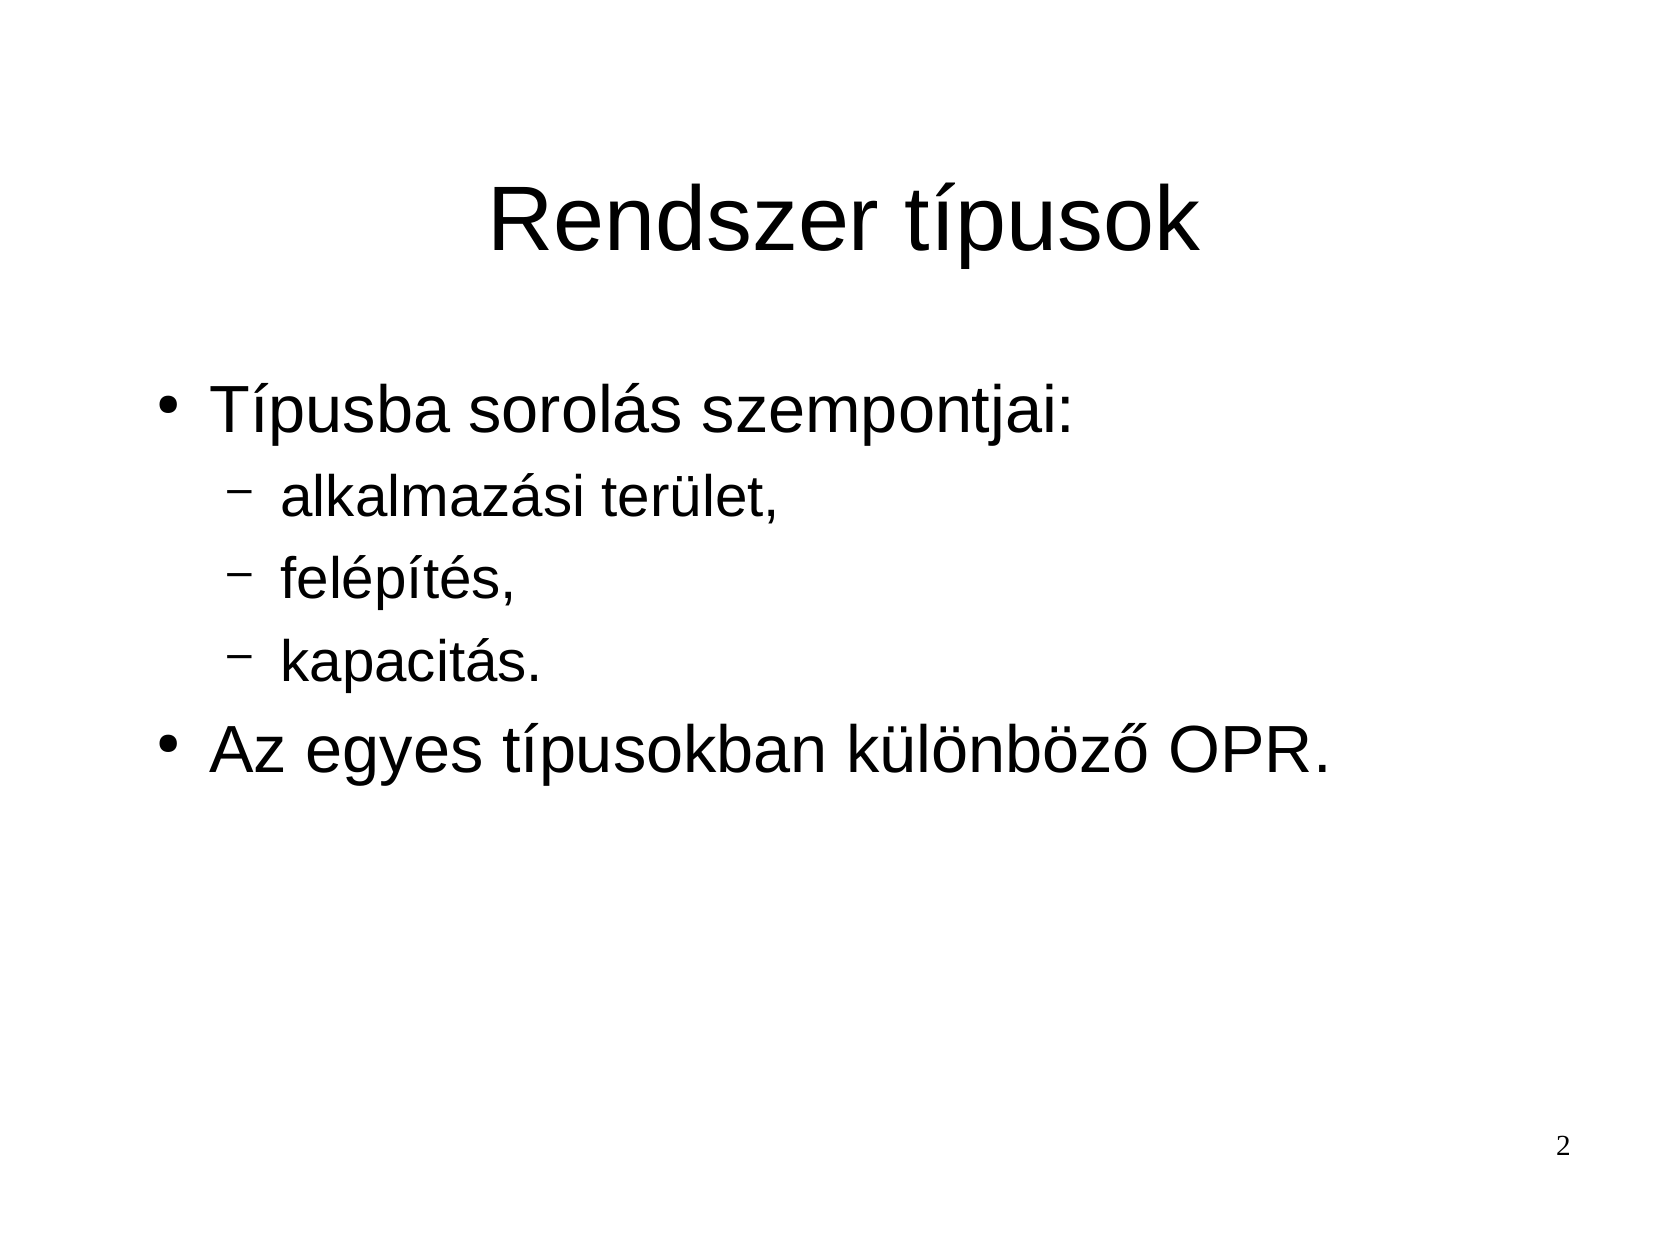

# Rendszer típusok
Típusba sorolás szempontjai:
alkalmazási terület,
felépítés,
kapacitás.
Az egyes típusokban különböző OPR.
2